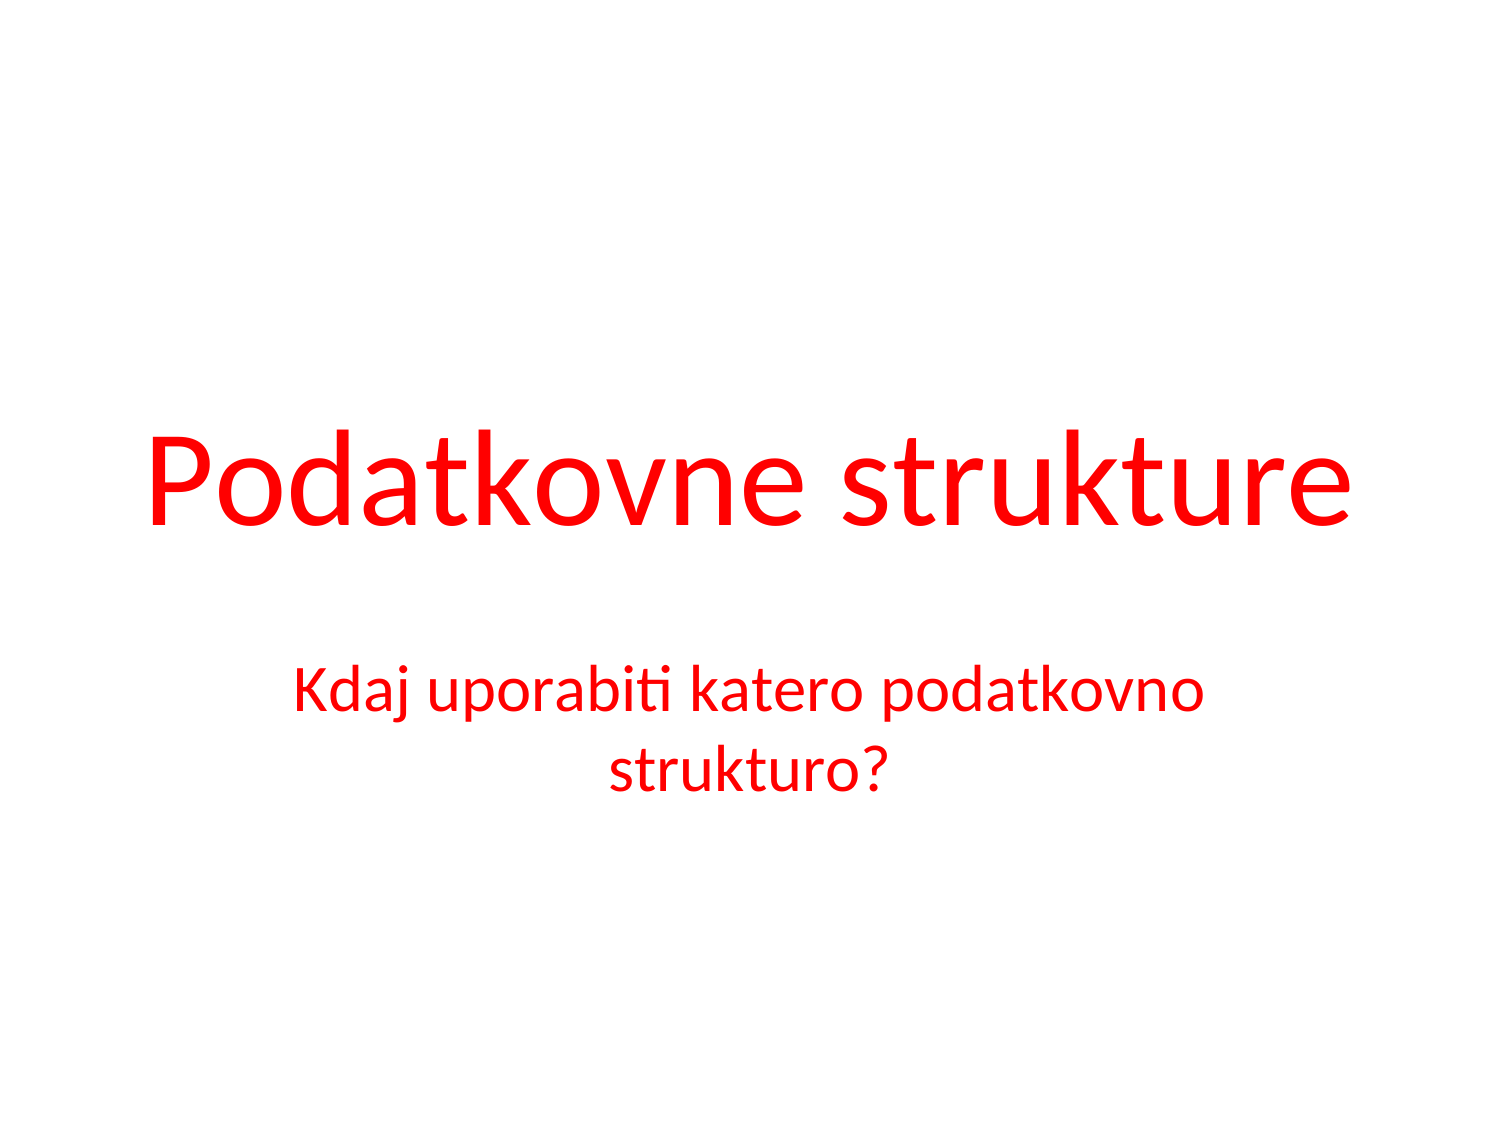

# Podatkovne strukture
Kdaj uporabiti katero podatkovno strukturo?